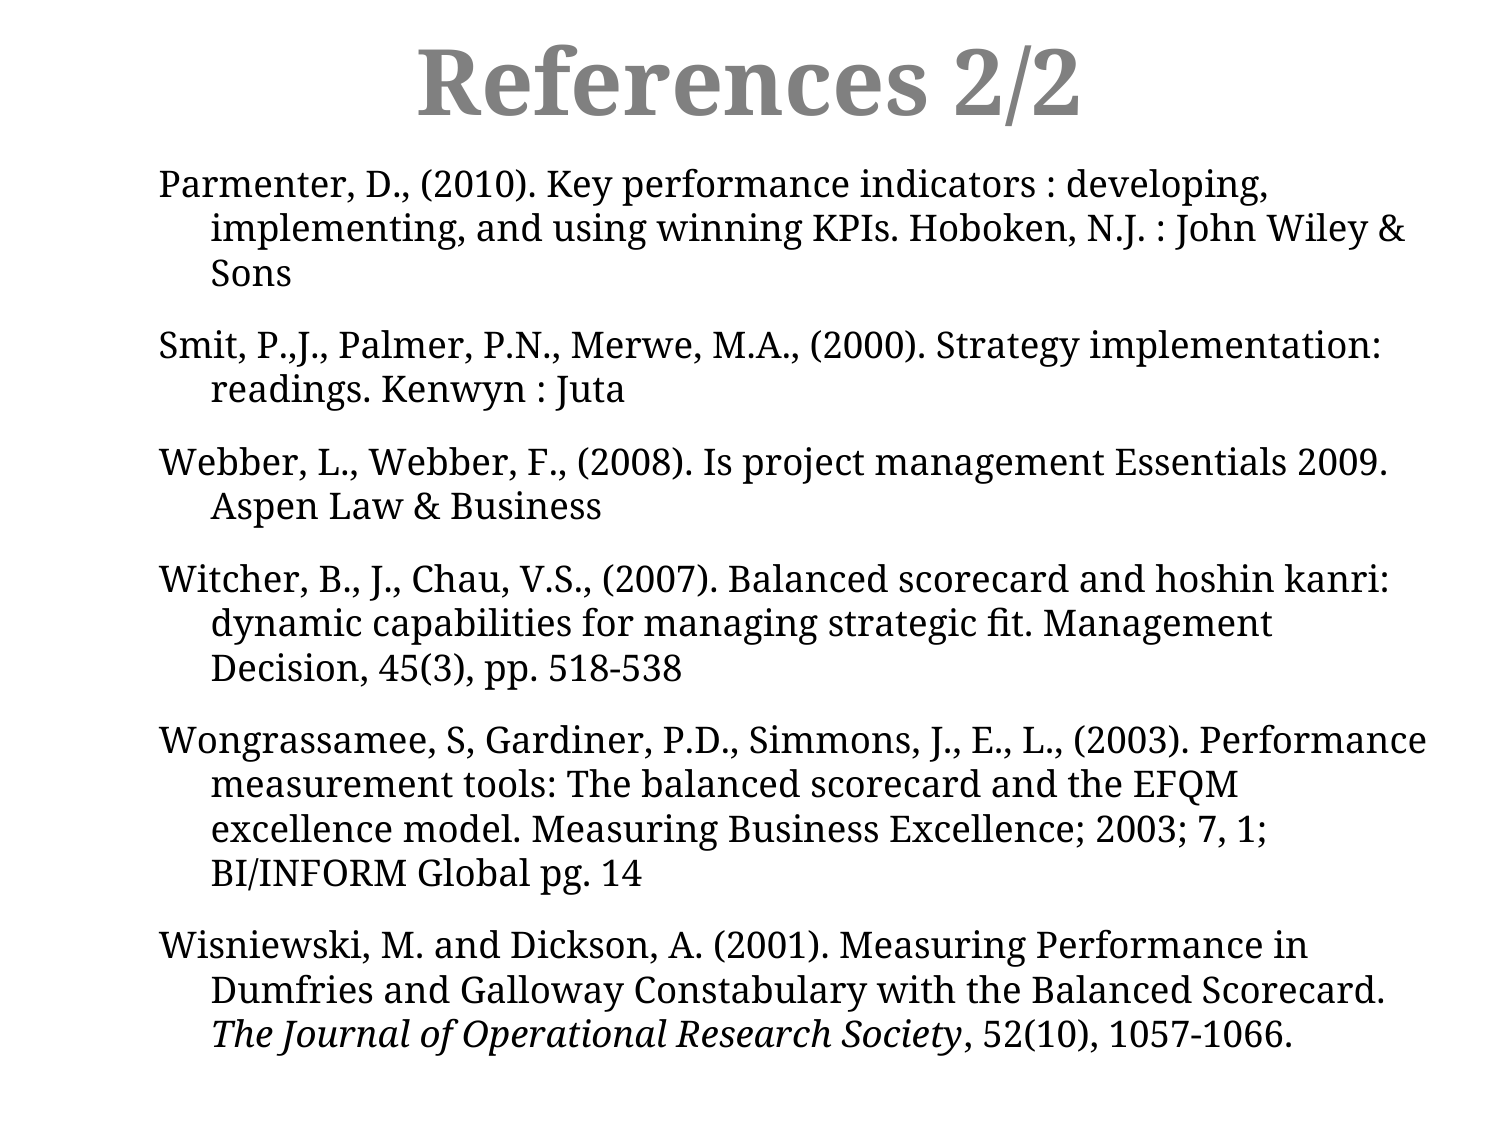

# References 2/2
Parmenter, D., (2010). Key performance indicators : developing, implementing, and using winning KPIs. Hoboken, N.J. : John Wiley & Sons
Smit, P.,J., Palmer, P.N., Merwe, M.A., (2000). Strategy implementation: readings. Kenwyn : Juta
Webber, L., Webber, F., (2008). Is project management Essentials 2009. Aspen Law & Business
Witcher, B., J., Chau, V.S., (2007). Balanced scorecard and hoshin kanri: dynamic capabilities for managing strategic fit. Management Decision, 45(3), pp. 518-538
Wongrassamee, S, Gardiner, P.D., Simmons, J., E., L., (2003). Performance measurement tools: The balanced scorecard and the EFQM excellence model. Measuring Business Excellence; 2003; 7, 1; BI/INFORM Global pg. 14
Wisniewski, M. and Dickson, A. (2001). Measuring Performance in Dumfries and Galloway Constabulary with the Balanced Scorecard. The Journal of Operational Research Society, 52(10), 1057-1066.